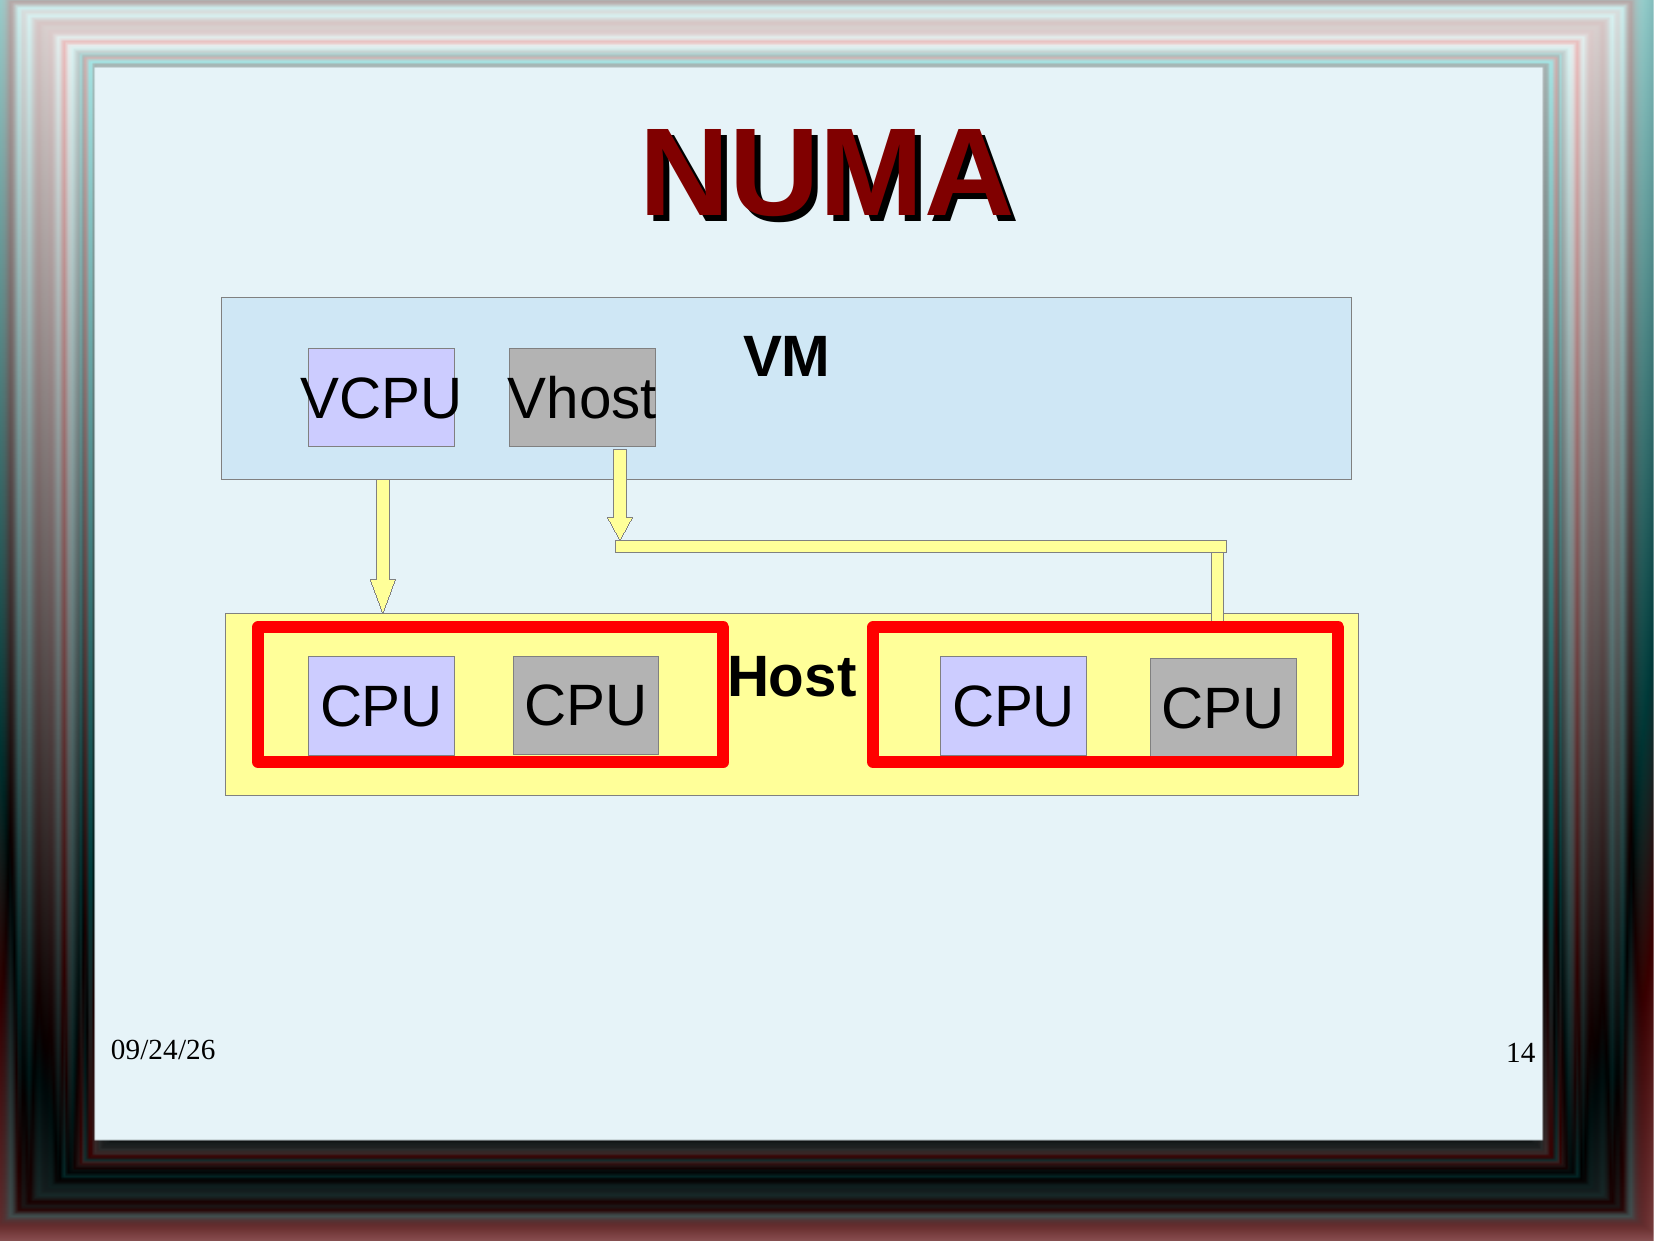

# NUMA
VM
VCPU
Vhost
Host
CPU
CPU
CPU
CPU
14